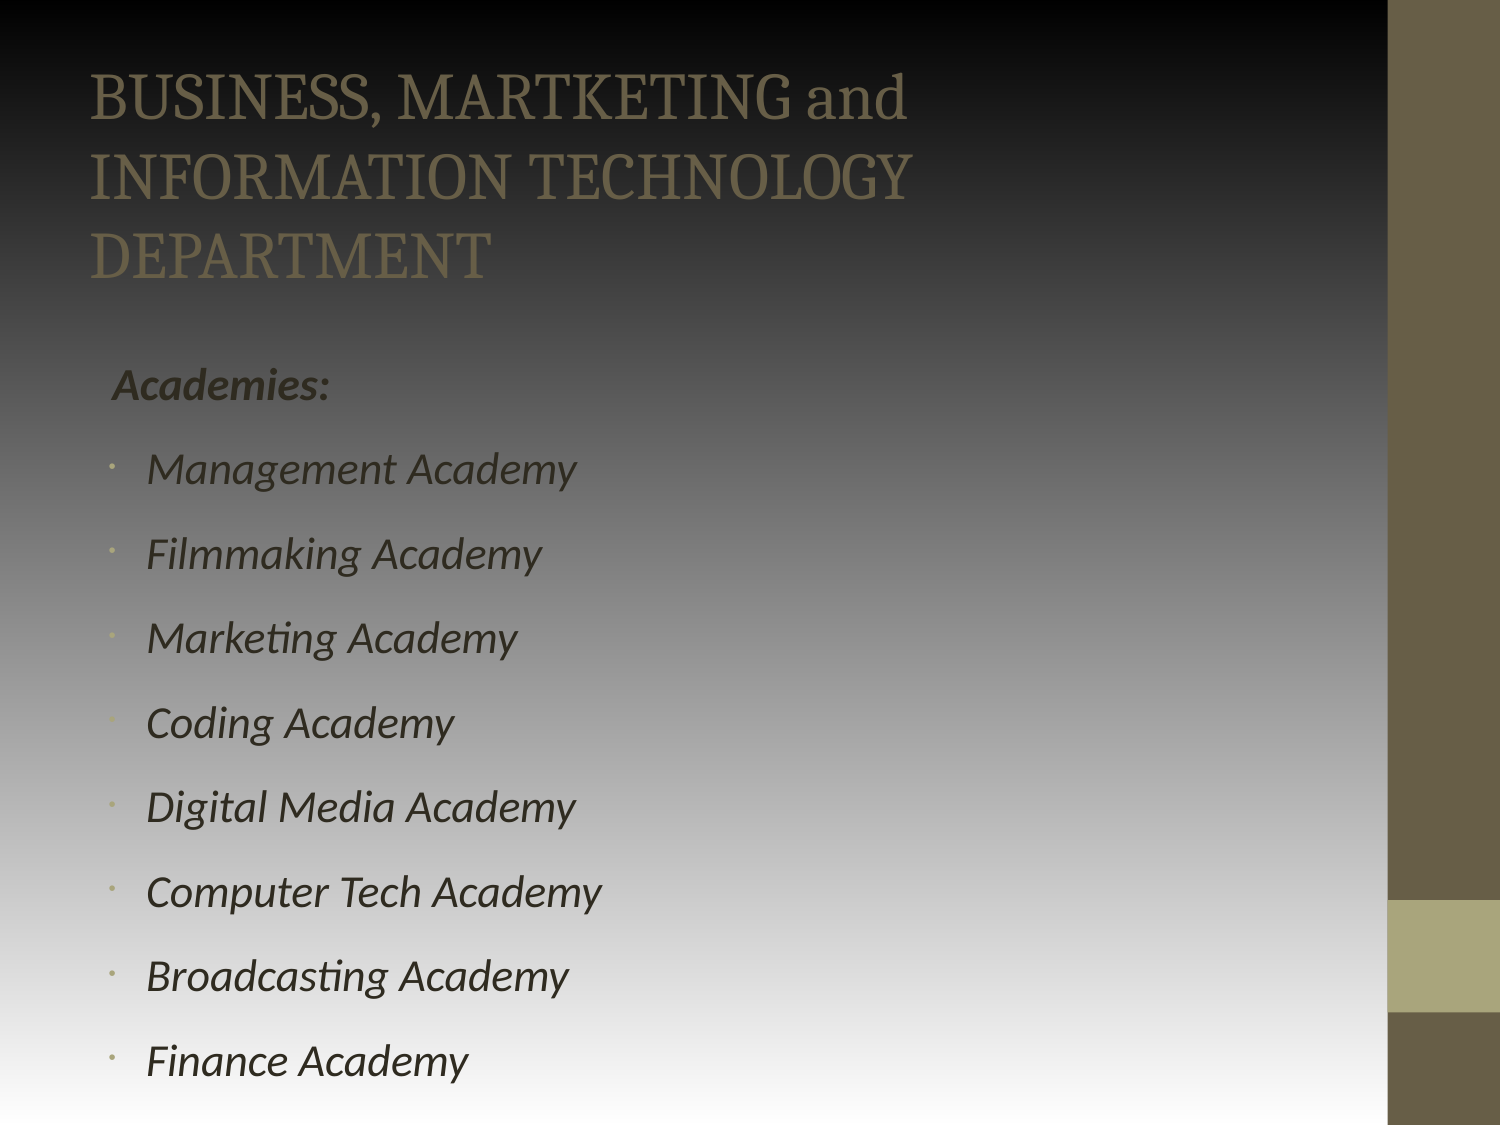

# BUSINESS, MARTKETING and INFORMATION TECHNOLOGY DEPARTMENT
Academies:
Management Academy
Filmmaking Academy
Marketing Academy
Coding Academy
Digital Media Academy
Computer Tech Academy
Broadcasting Academy
Finance Academy
Business Skills Academy